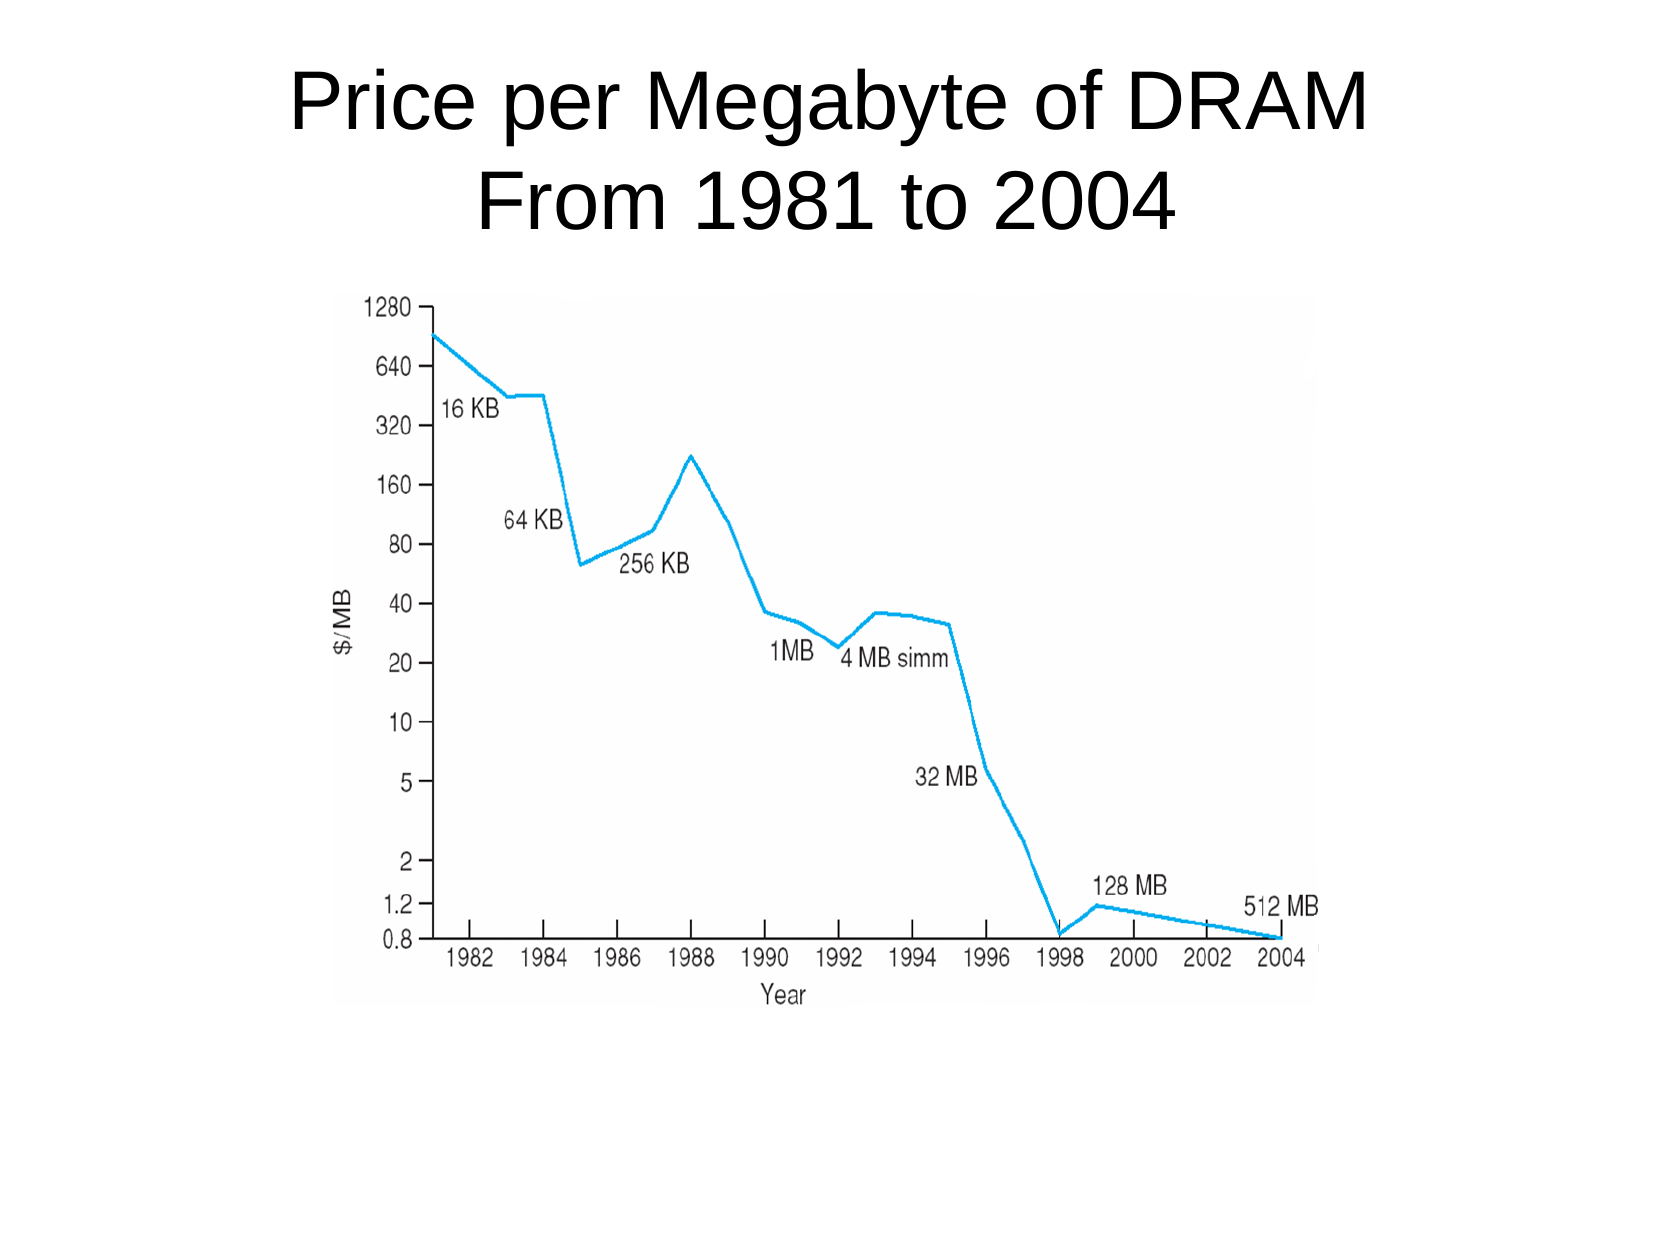

# Price per Megabyte of DRAM From 1981 to 2004